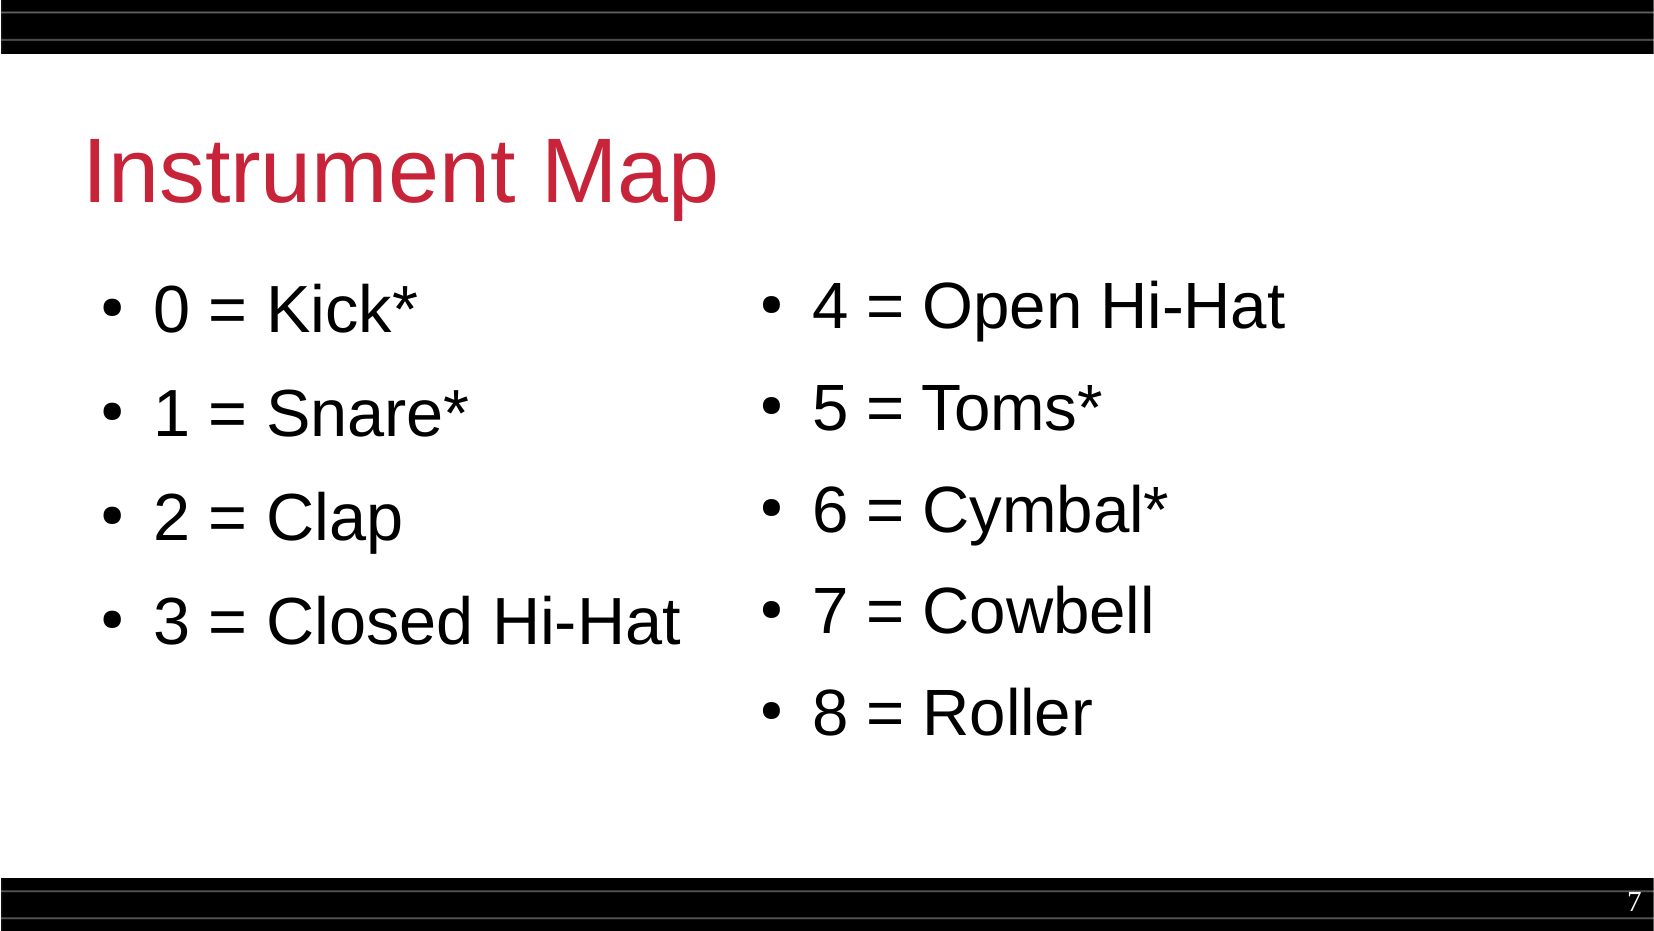

# Instrument Map
4 = Open Hi-Hat
5 = Toms*
6 = Cymbal*
7 = Cowbell
8 = Roller
5 = Toms (Mid)
6 = Cymbal
7 = Cowbell
8 = Roller
0 = Kick*
1 = Snare*
2 = Clap
3 = Closed Hi-Hat